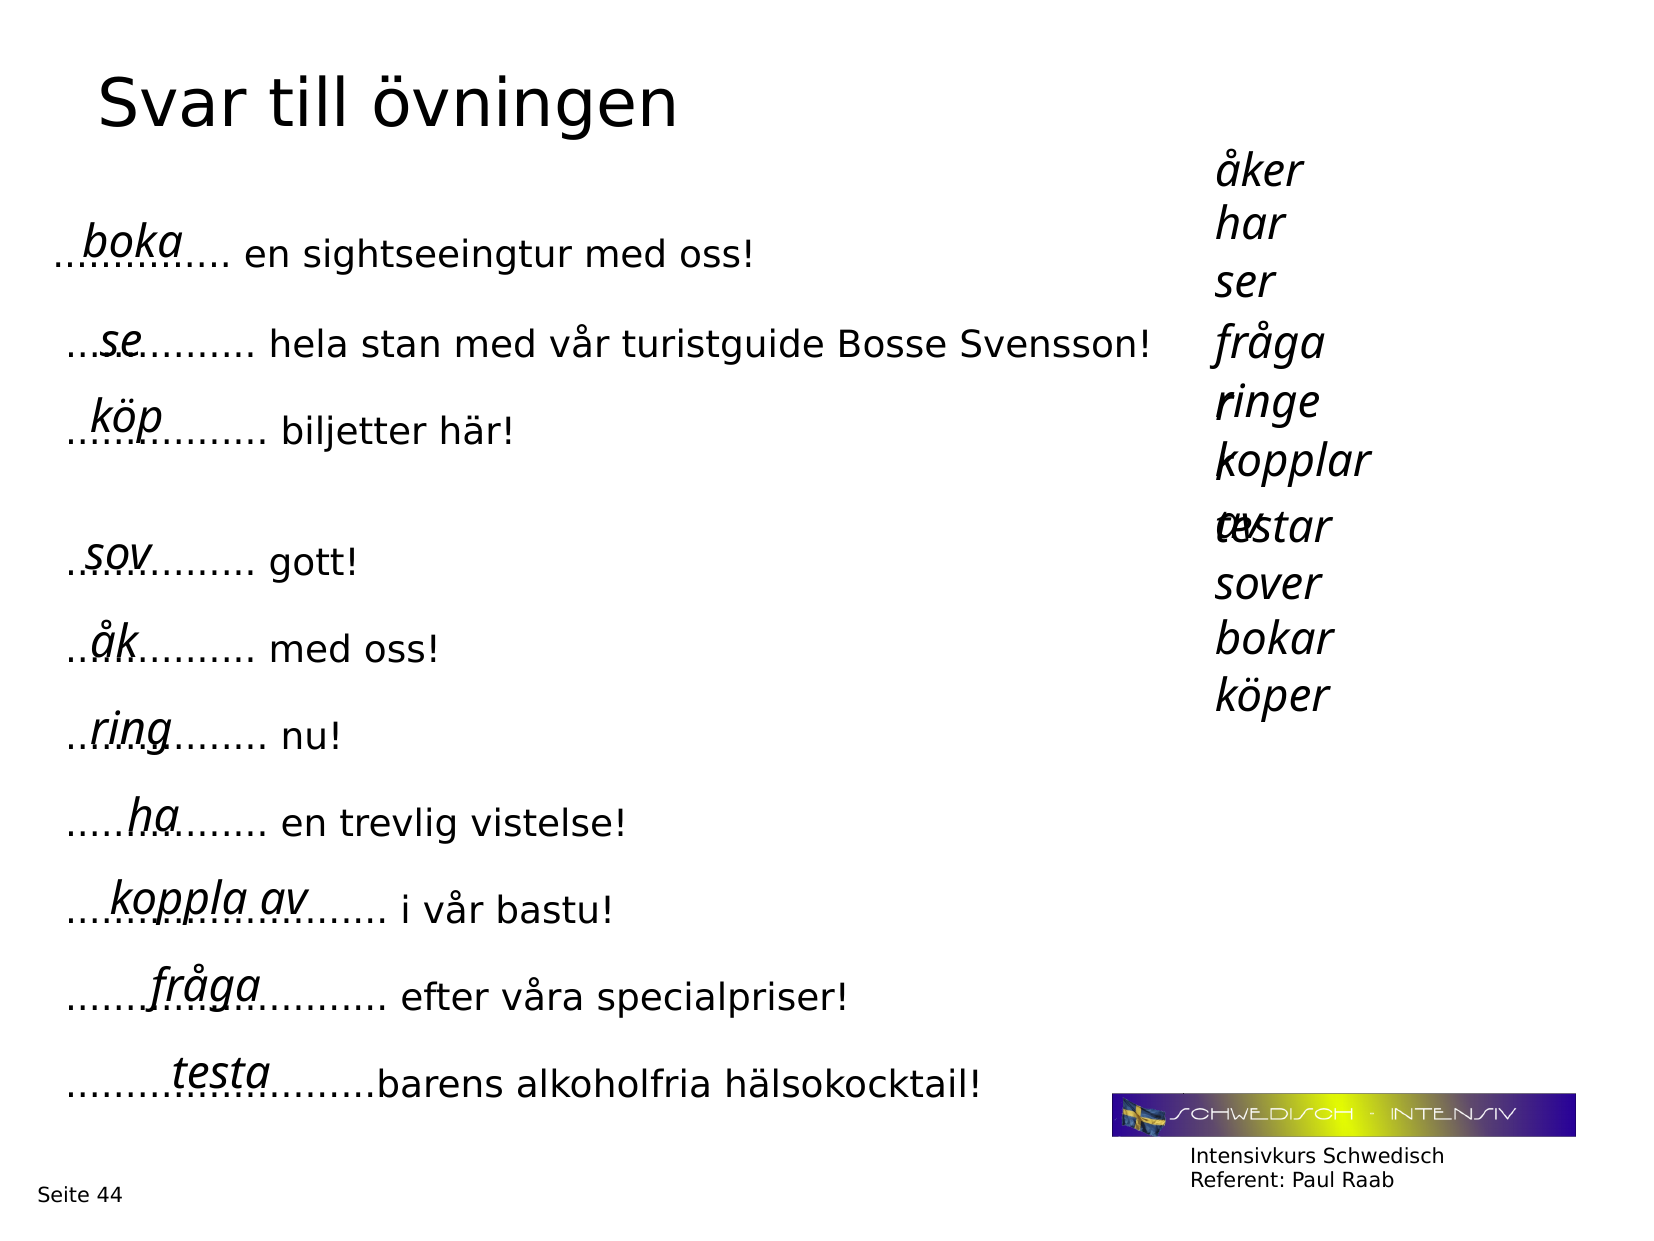

Svar till övningen
åker
har
boka
............... en sightseeingtur med oss!
ser
se
frågar
................ hela stan med vår turistguide Bosse Svensson!
................. biljetter här!
................ gott!
................ med oss!
................. nu!
................. en trevlig vistelse!
........................... i vår bastu!
........................... efter våra specialpriser!
..........................barens alkoholfria hälsokocktail!
ringer
köp
kopplar av
testar
sov
sover
bokar
åk
köper
ring
ha
koppla av
fråga
testa